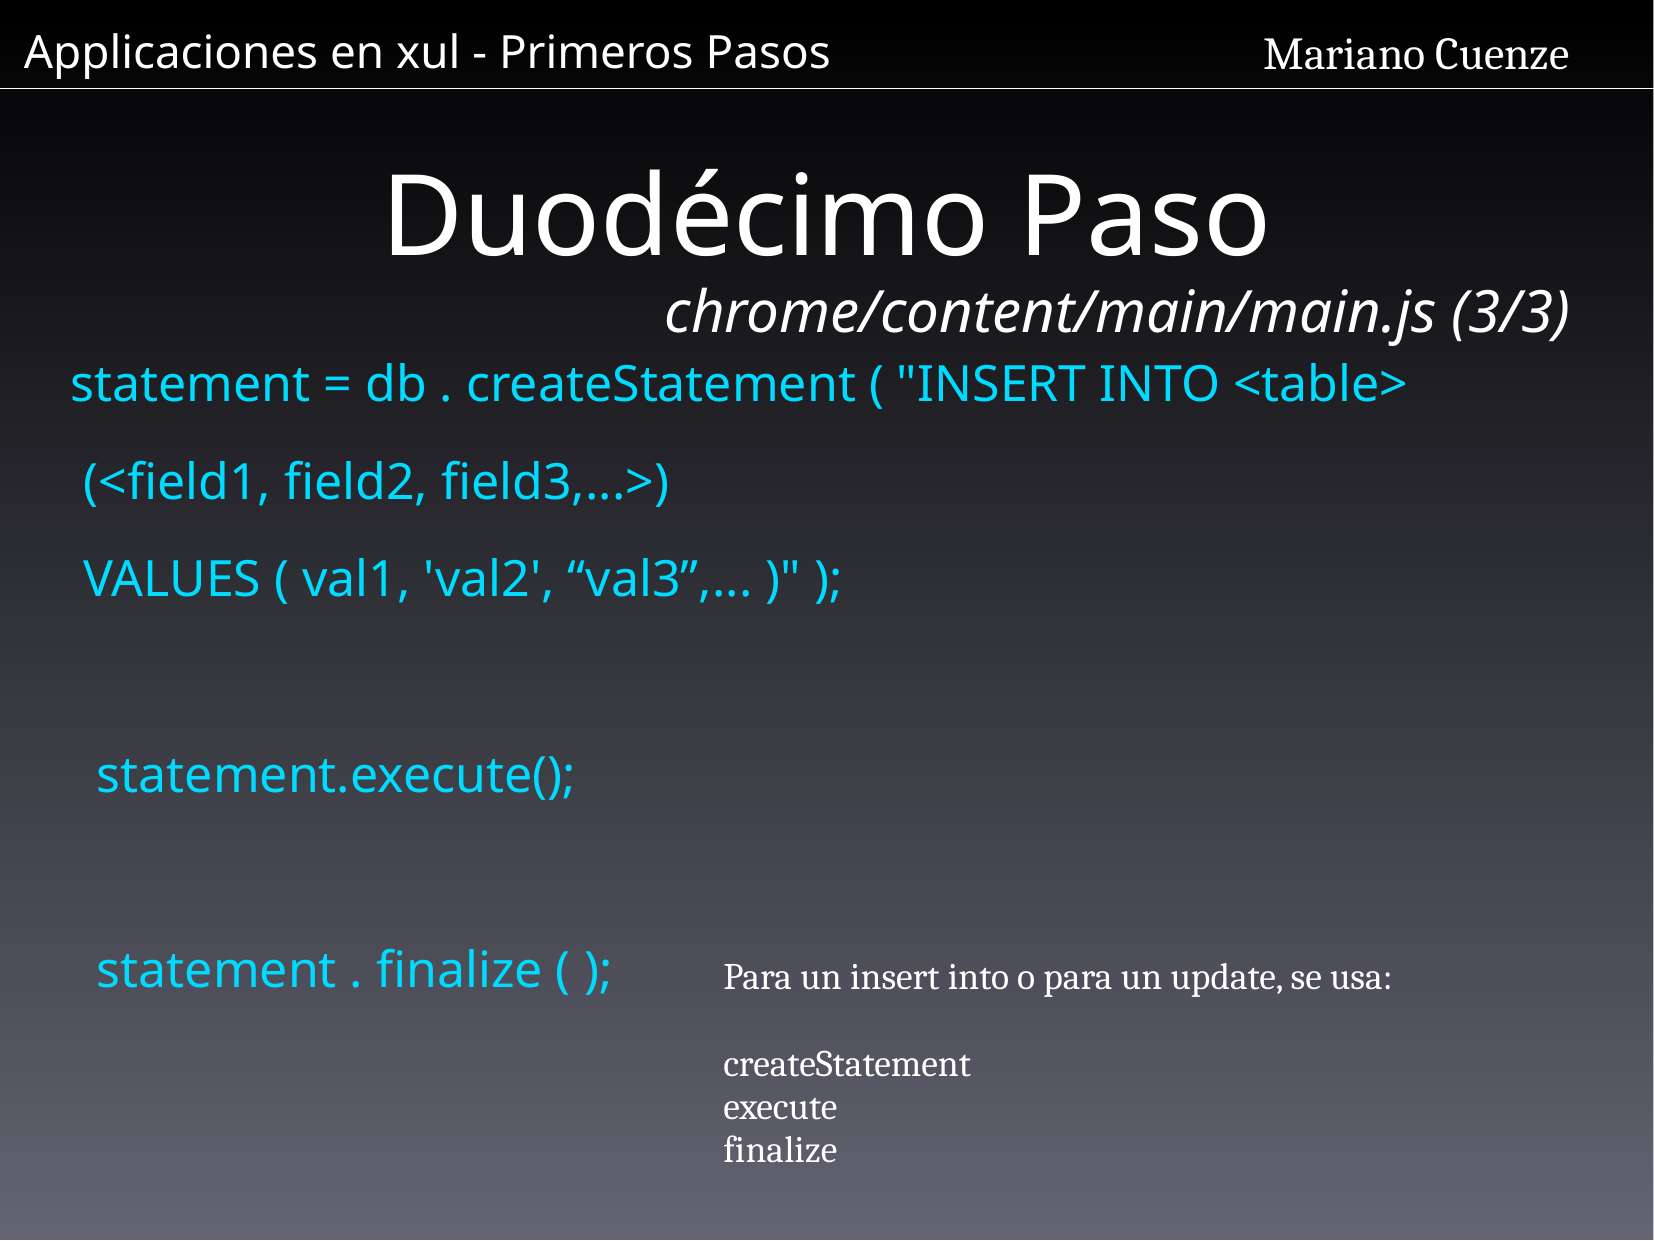

Applicaciones en xul - Primeros Pasos
Mariano Cuenze
# Duodécimo Paso
chrome/content/main/main.js (3/3)
statement = db . createStatement ( "INSERT INTO <table>
 (<field1, field2, field3,...>)
 VALUES ( val1, 'val2', “val3”,... )" );
 statement.execute();
 statement . finalize ( );
Para un insert into o para un update, se usa:
createStatement
execute
finalize